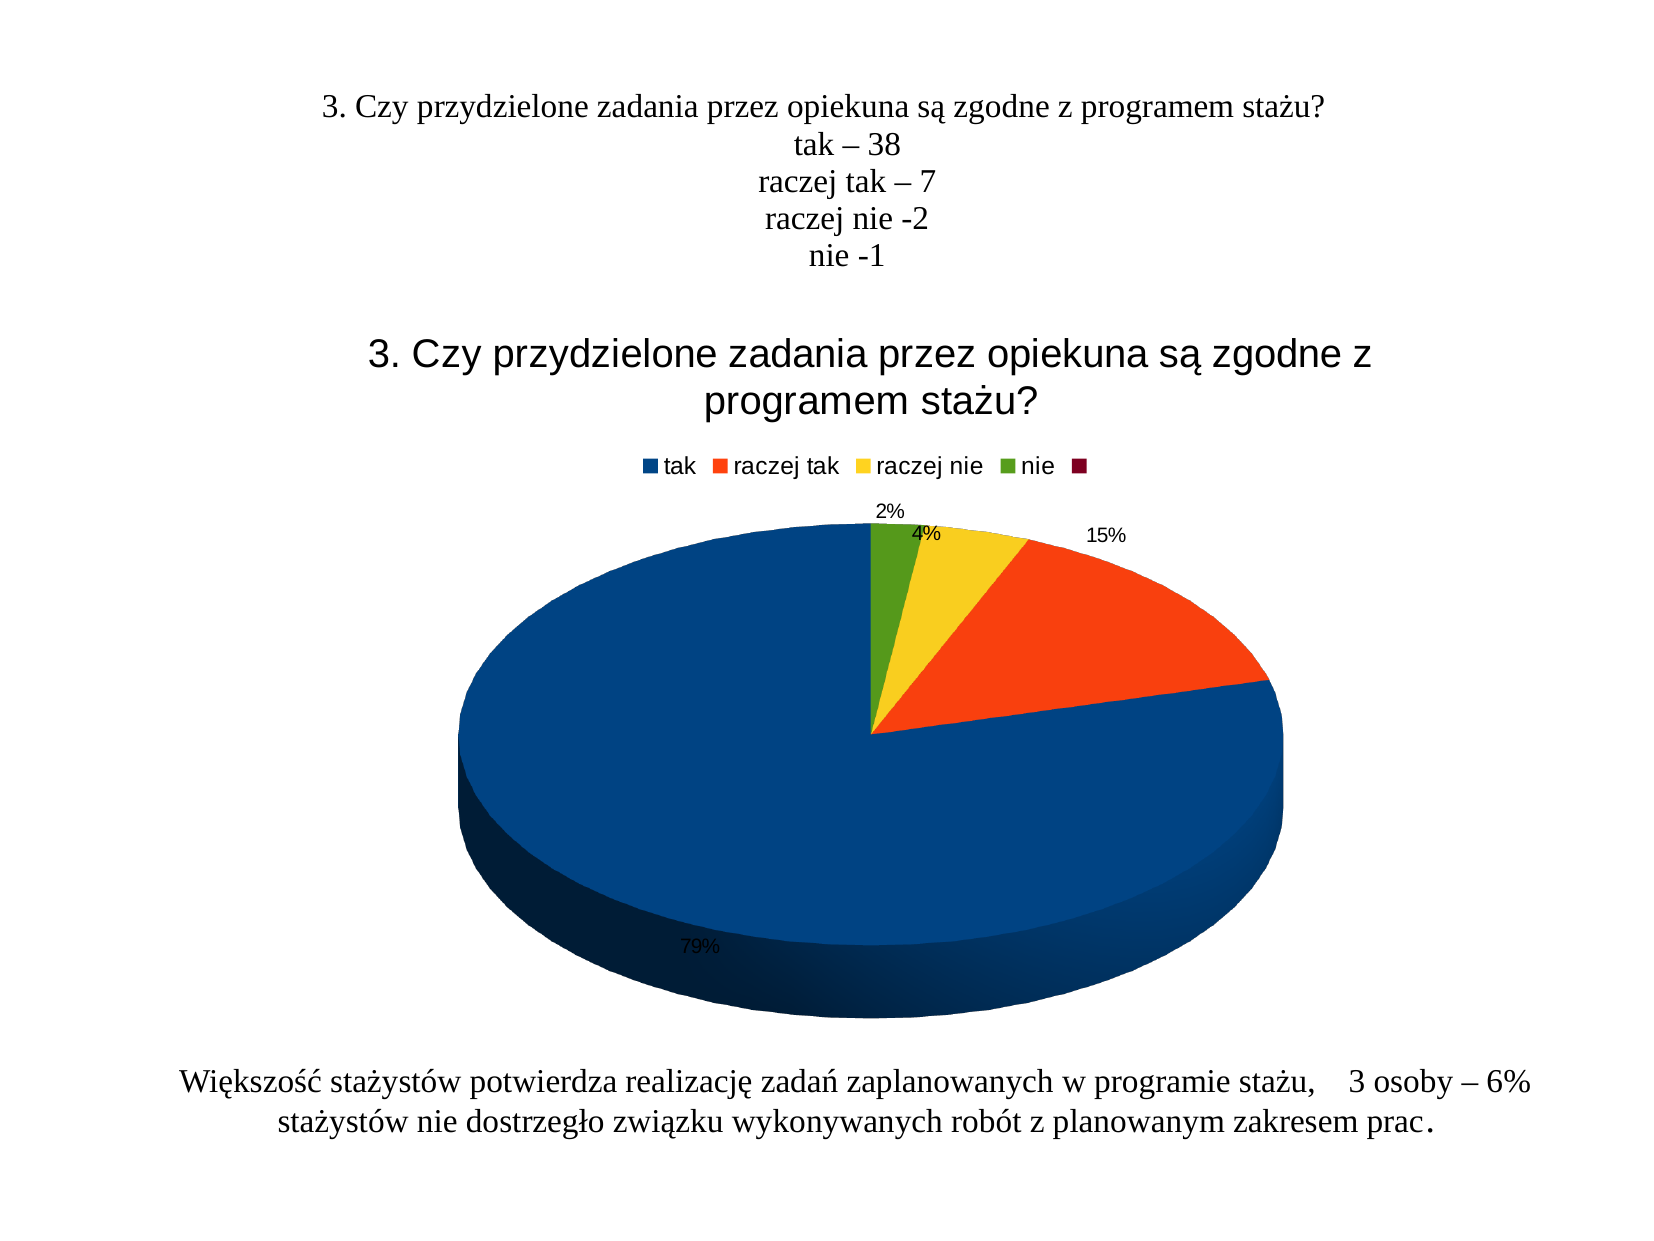

# 3. Czy przydzielone zadania przez opiekuna są zgodne z programem stażu? tak – 38 raczej tak – 7 raczej nie -2 nie -1
[unsupported chart]
Większość stażystów potwierdza realizację zadań zaplanowanych w programie stażu, 3 osoby – 6% stażystów nie dostrzegło związku wykonywanych robót z planowanym zakresem prac.